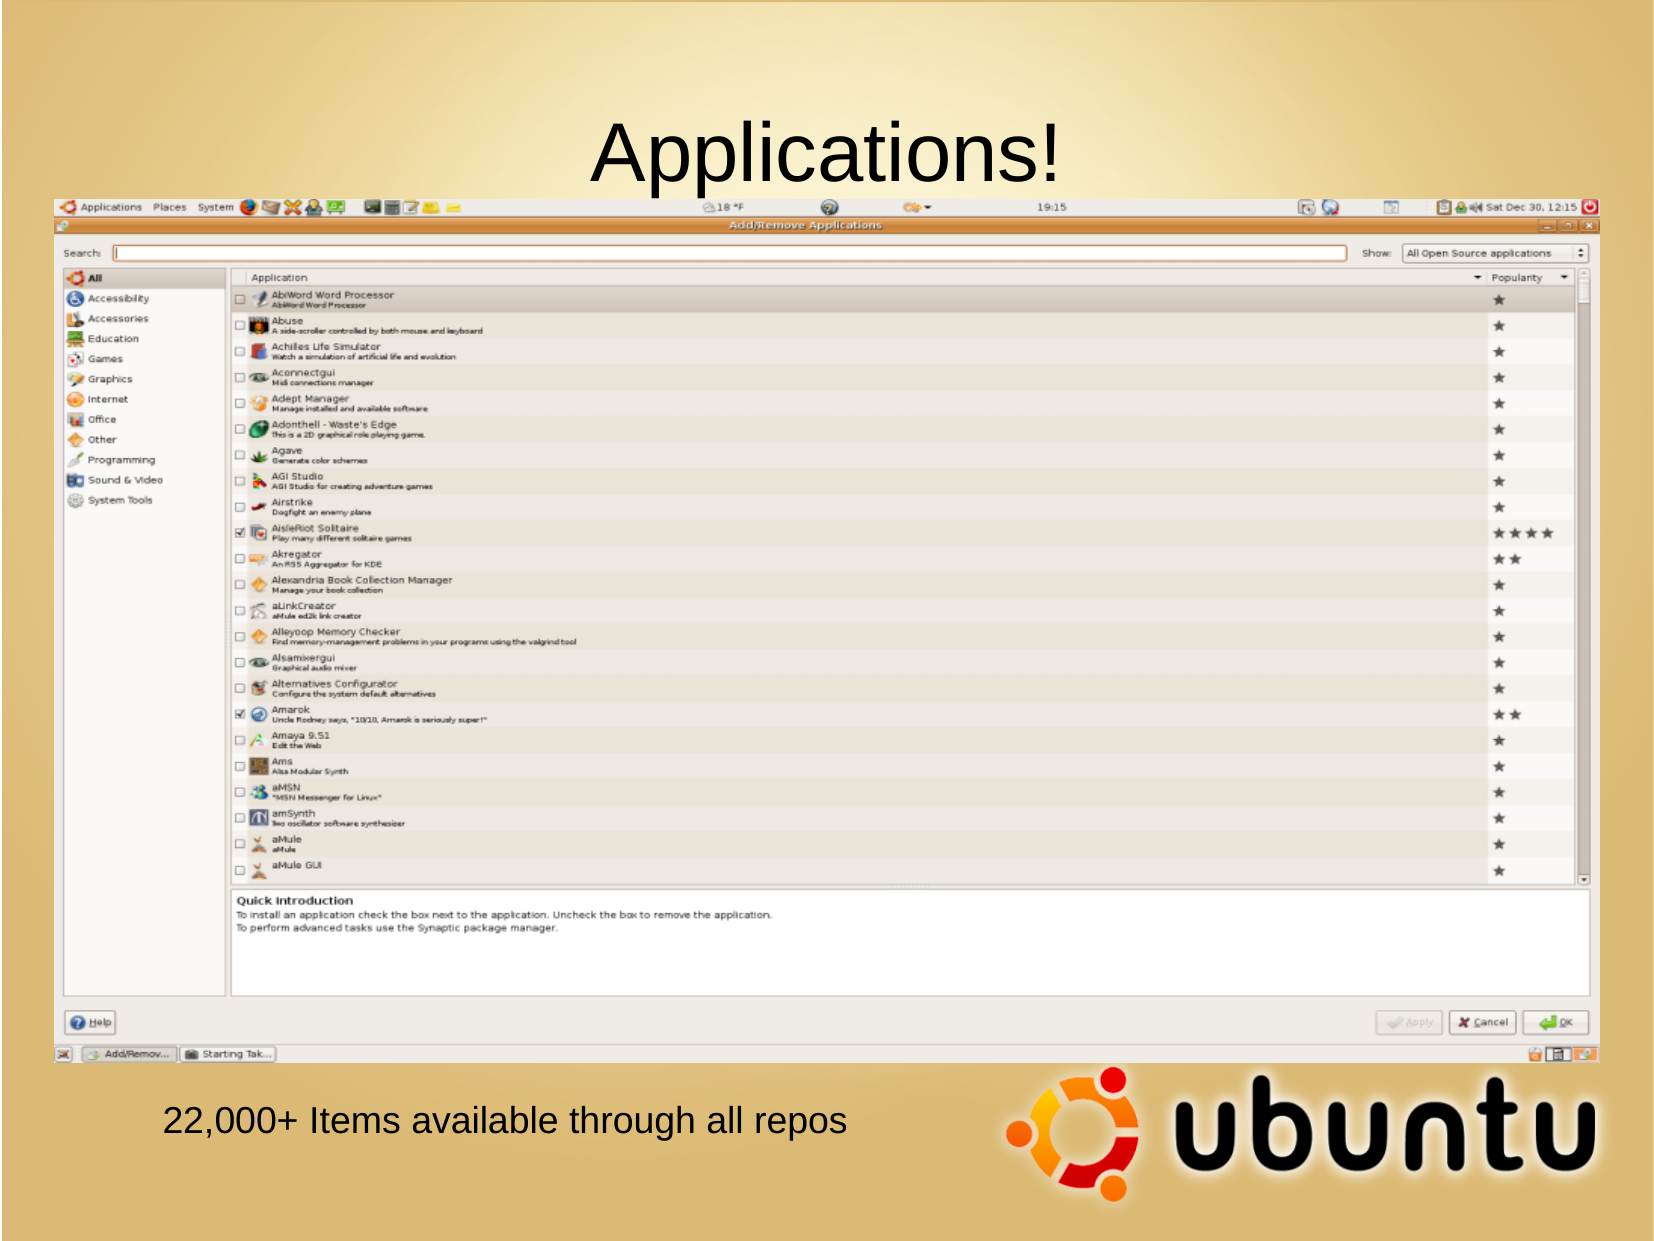

# Applications!
22,000+ Items available through all repos